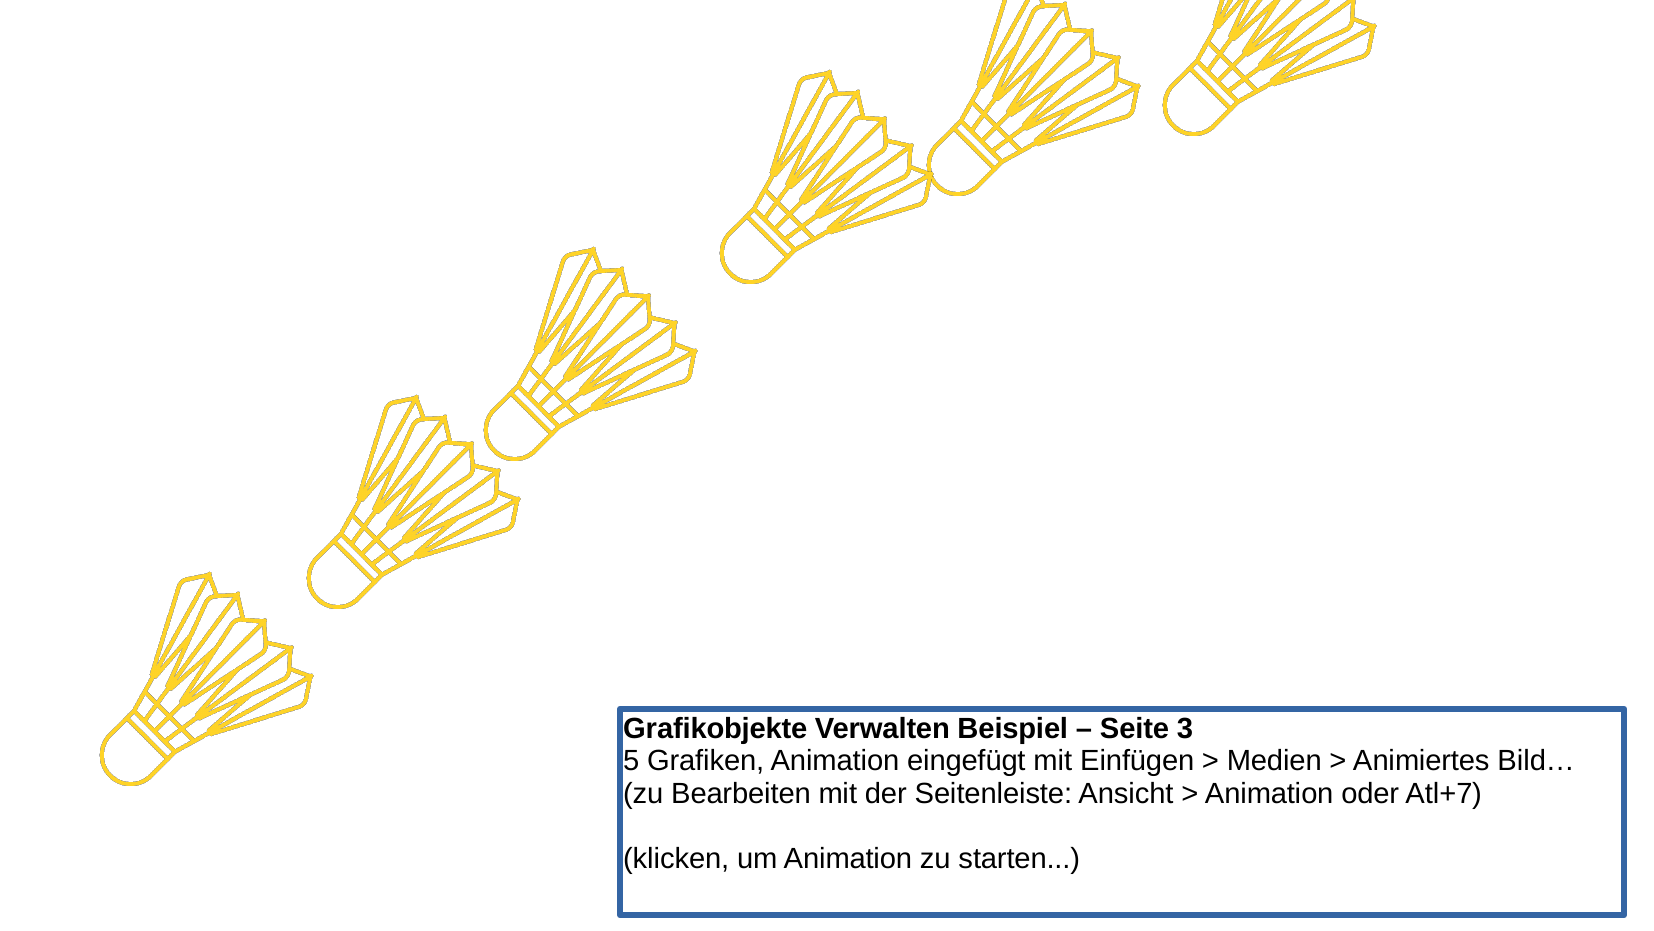

# Grafikobjekte Verwalten Beispiel – Seite 3 5 Grafiken, Animation eingefügt mit Einfügen > Medien > Animiertes Bild… (zu Bearbeiten mit der Seitenleiste: Ansicht > Animation oder Atl+7) (klicken, um Animation zu starten...)